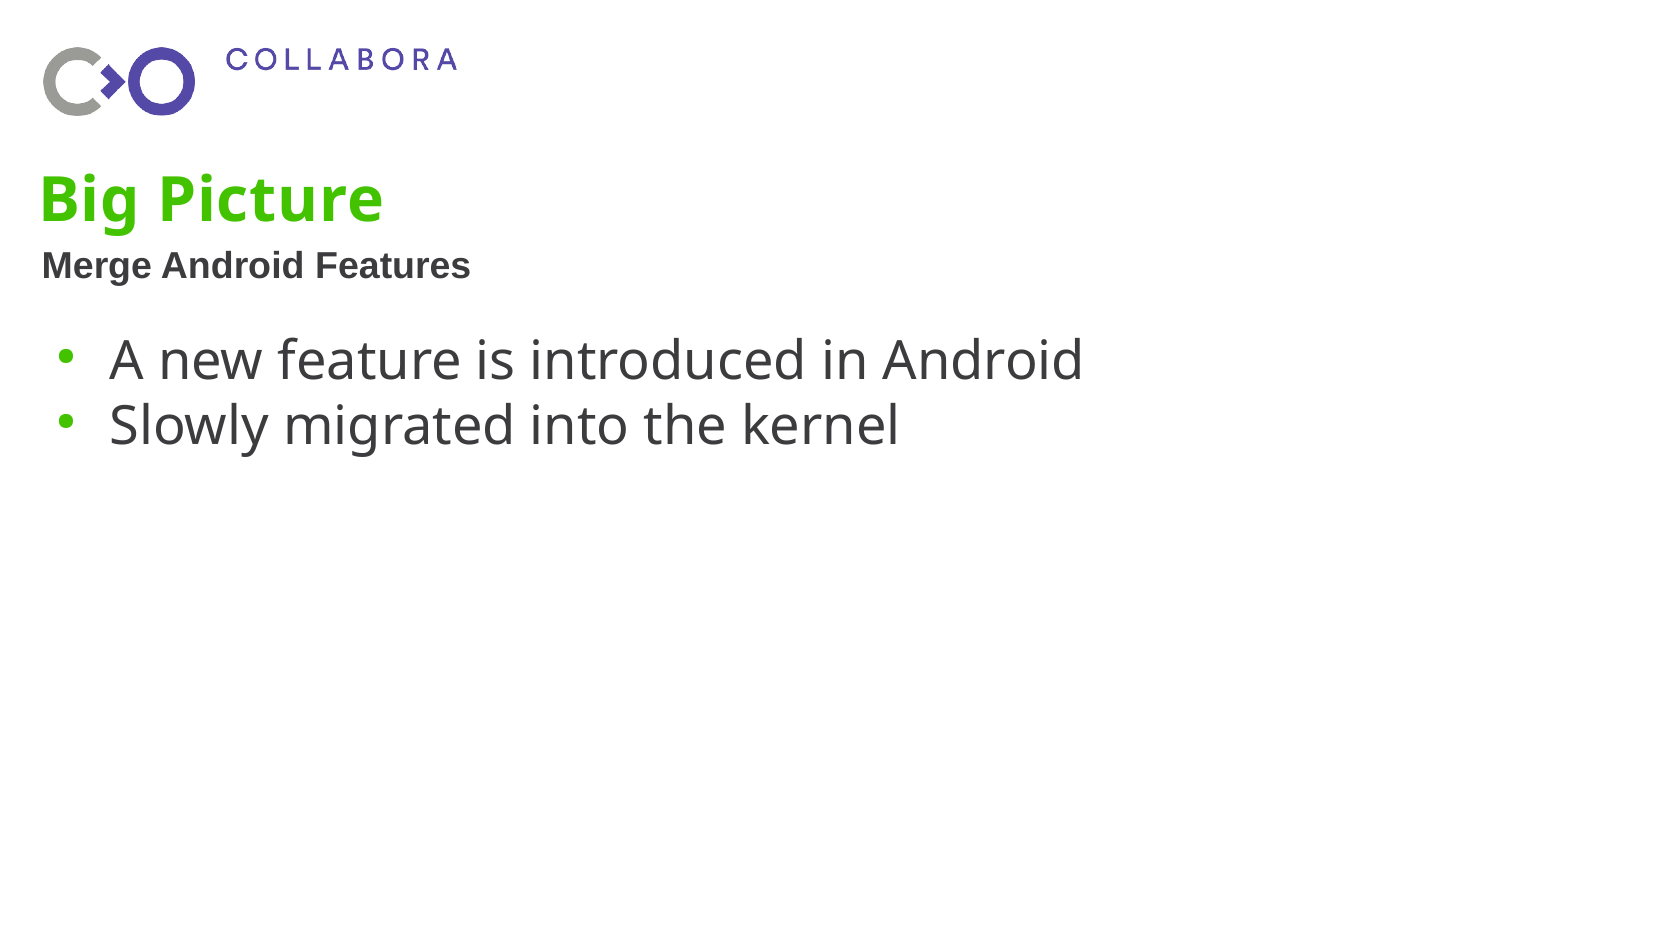

# Big Picture
Merge Android Features
A new feature is introduced in Android
Slowly migrated into the kernel